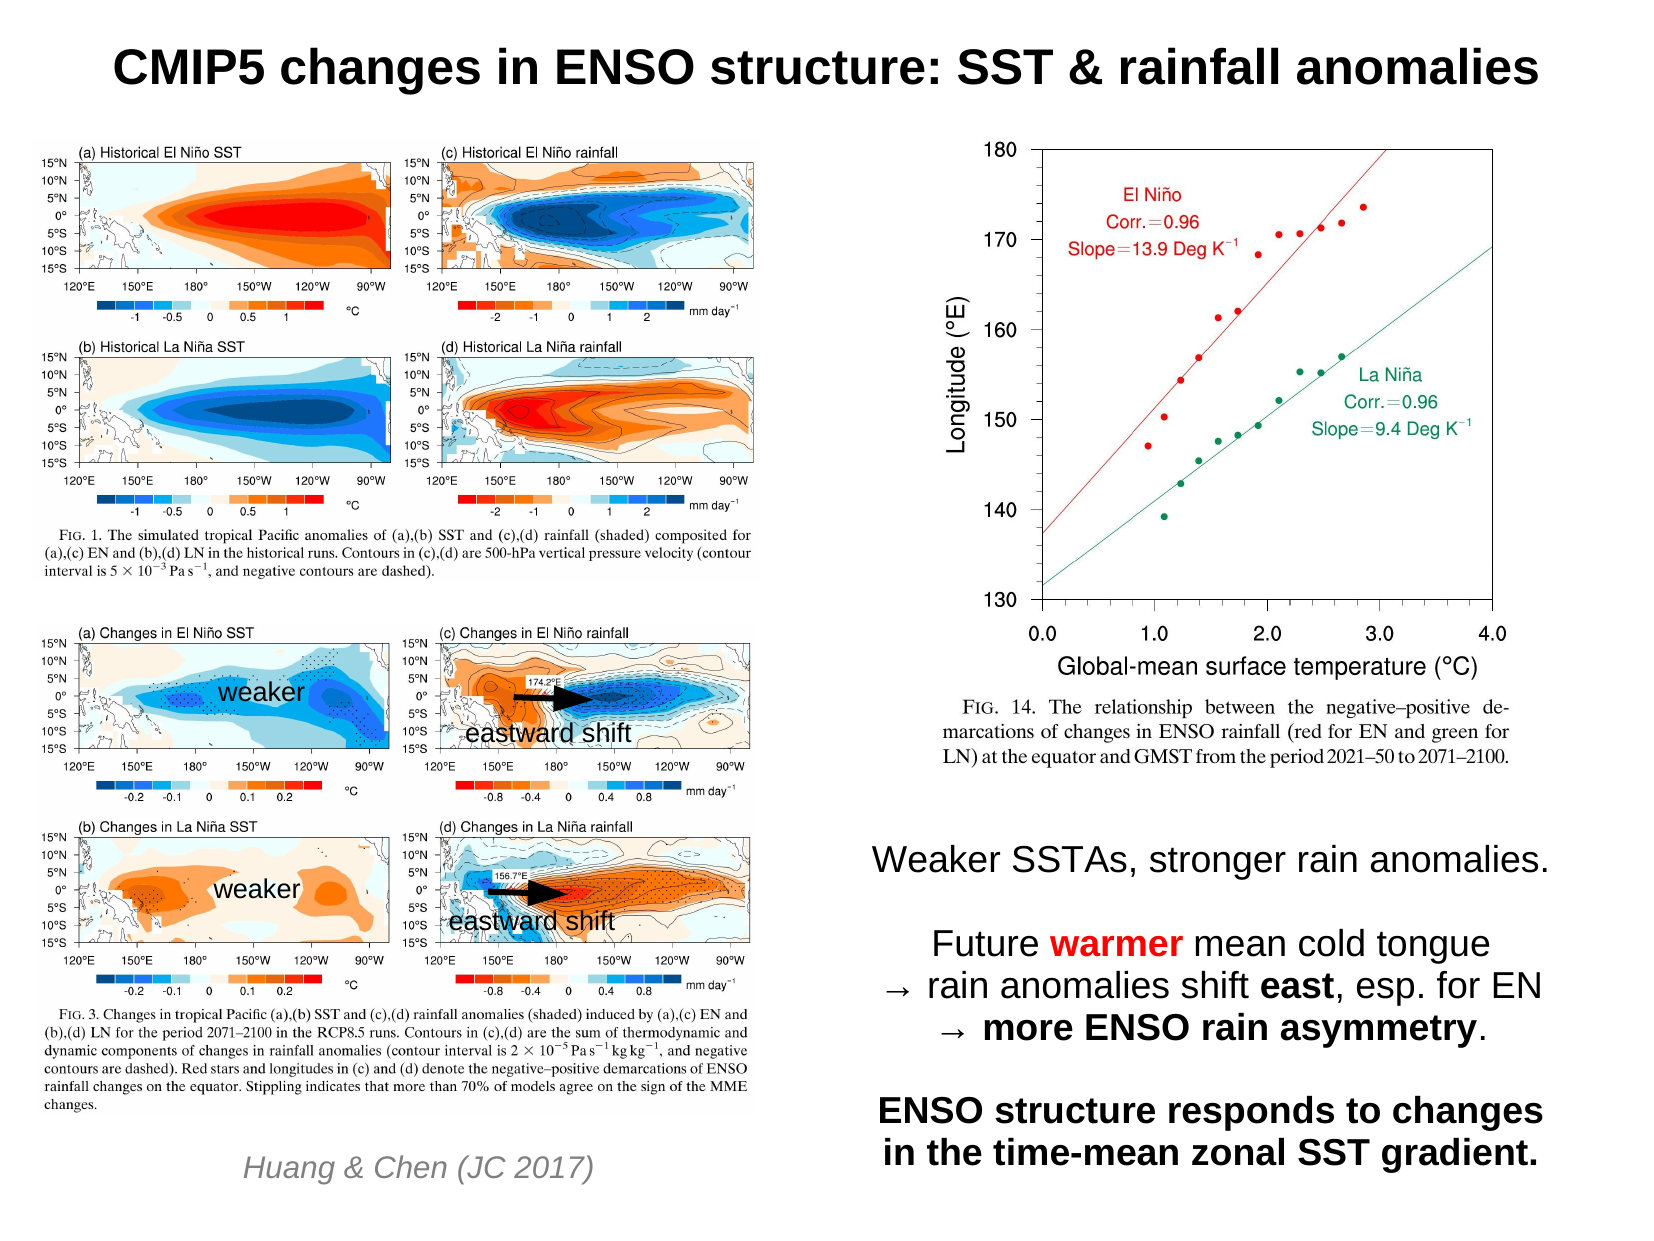

CMIP5 changes in ENSO structure: SST & rainfall anomalies
weaker
eastward shift
weaker
eastward shift
Weaker SSTAs, stronger rain anomalies.
Future warmer mean cold tongue
→ rain anomalies shift east, esp. for EN
→ more ENSO rain asymmetry.
ENSO structure responds to changes
in the time-mean zonal SST gradient.
Huang & Chen (JC 2017)